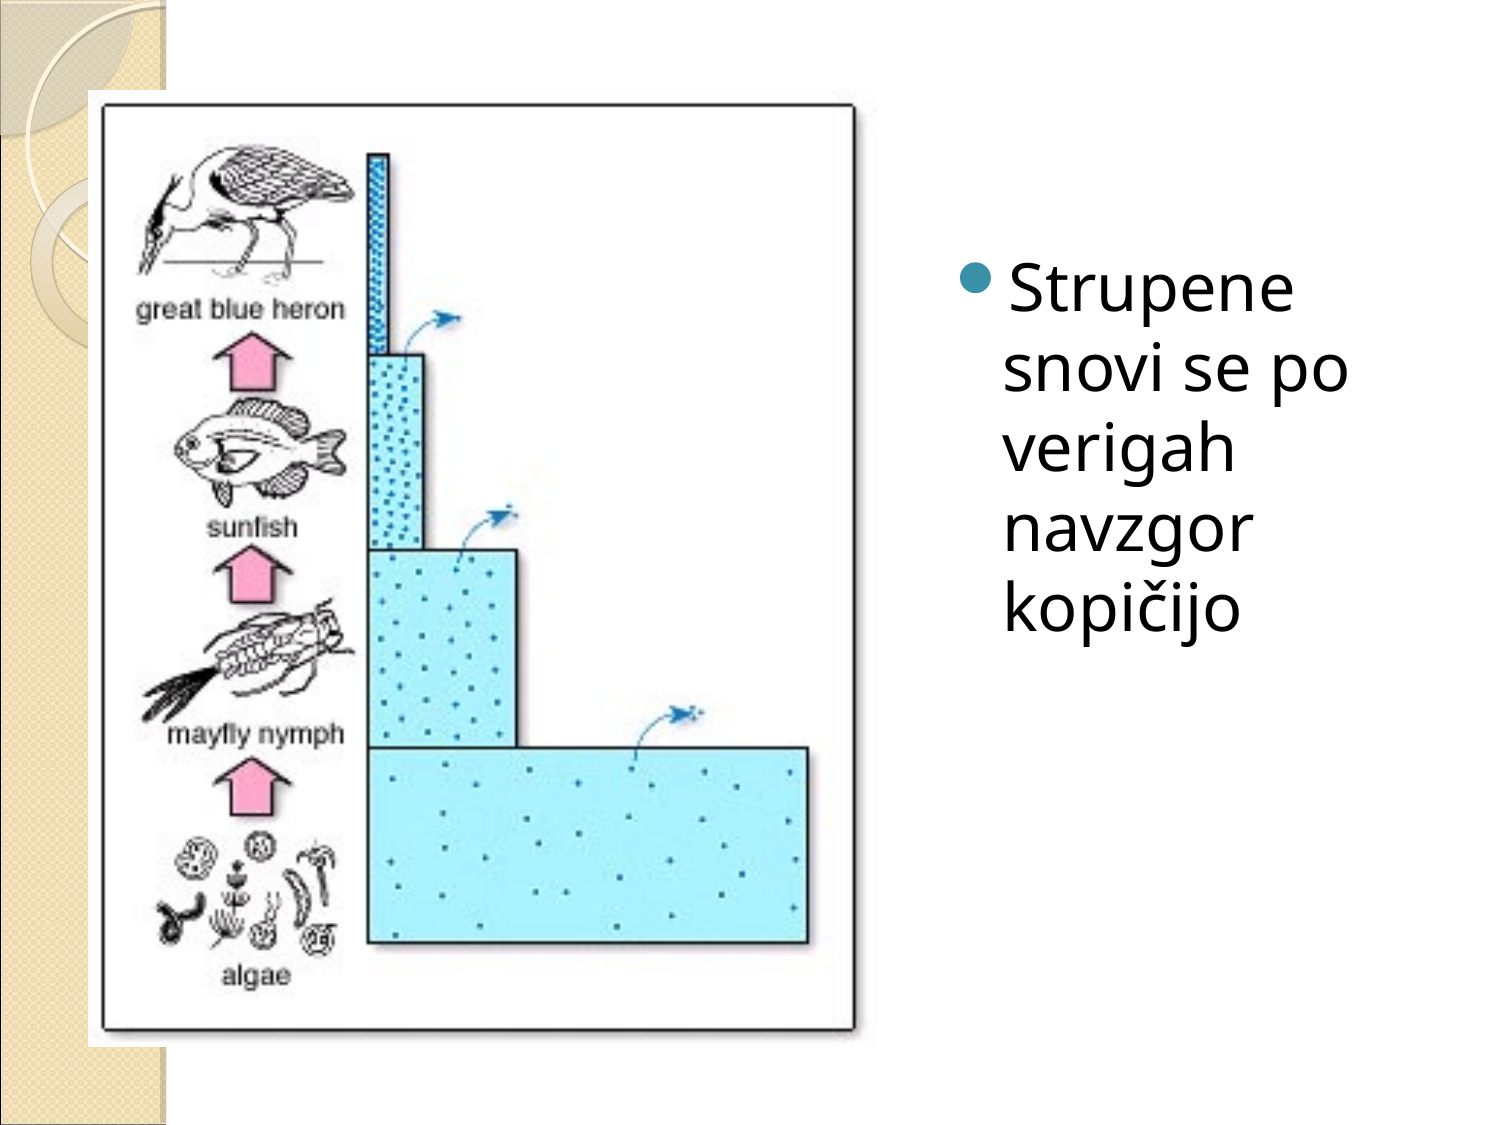

#
Strupene snovi se po verigah navzgor kopičijo